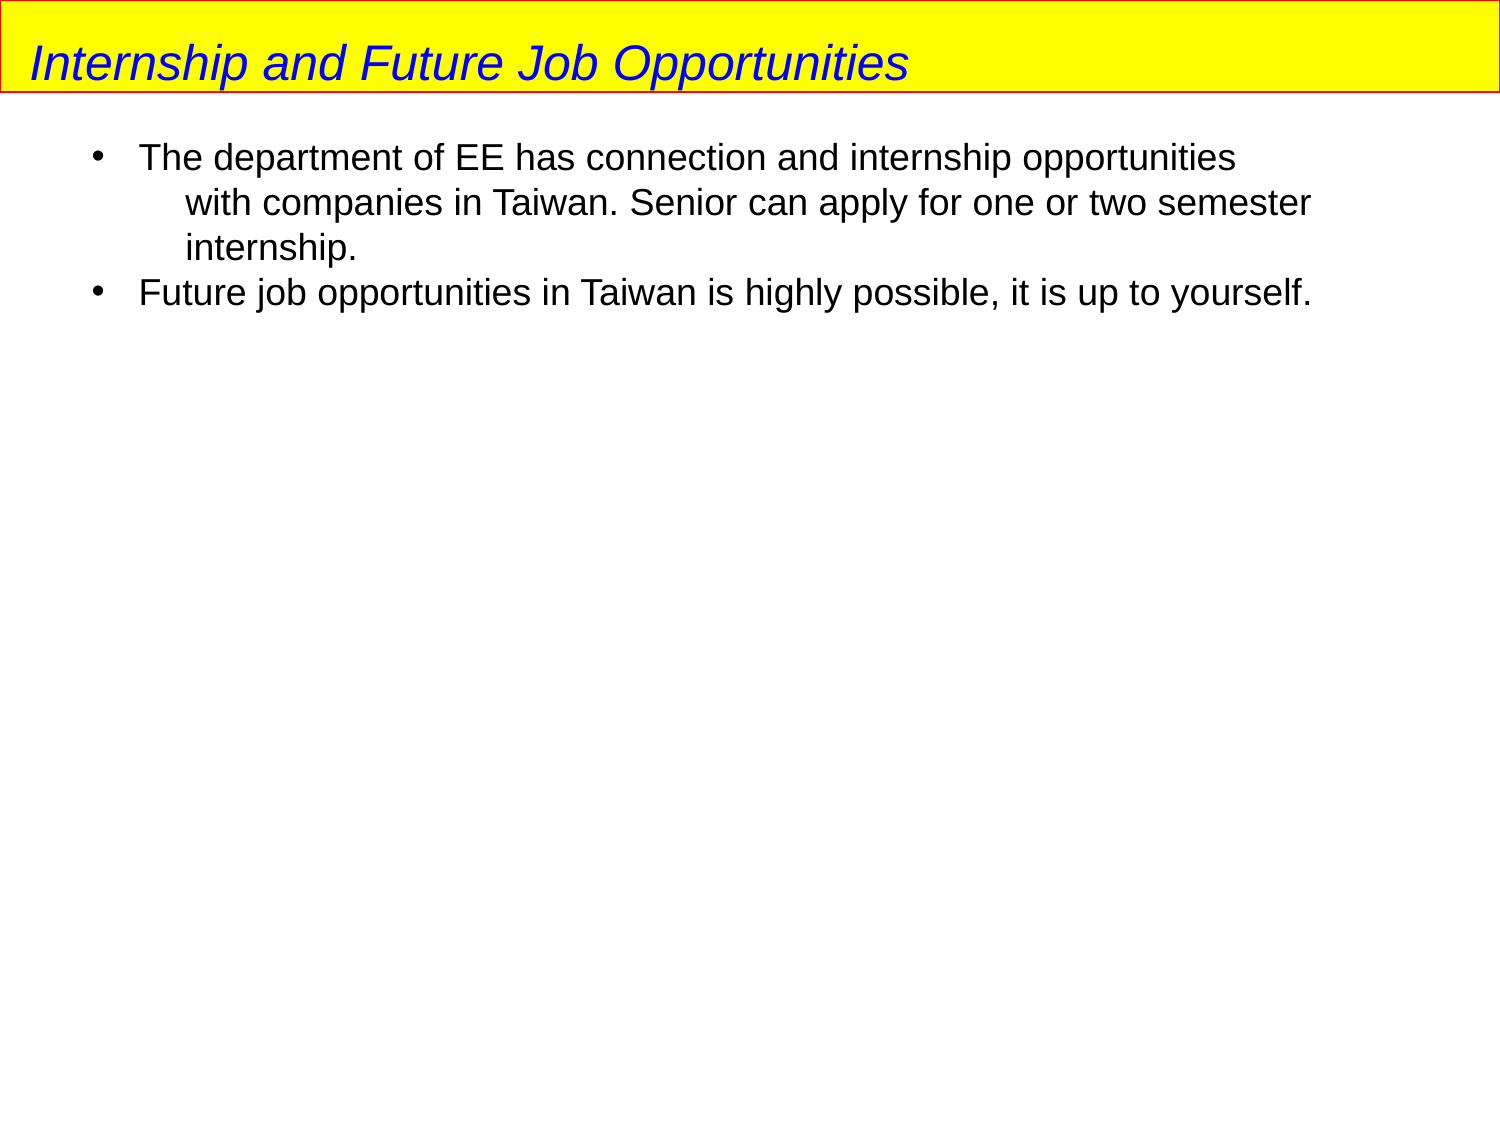

Internship and Future Job Opportunities
The department of EE has connection and internship opportunities with companies in Taiwan. Senior can apply for one or two semester internship.
Future job opportunities in Taiwan is highly possible, it is up to yourself.